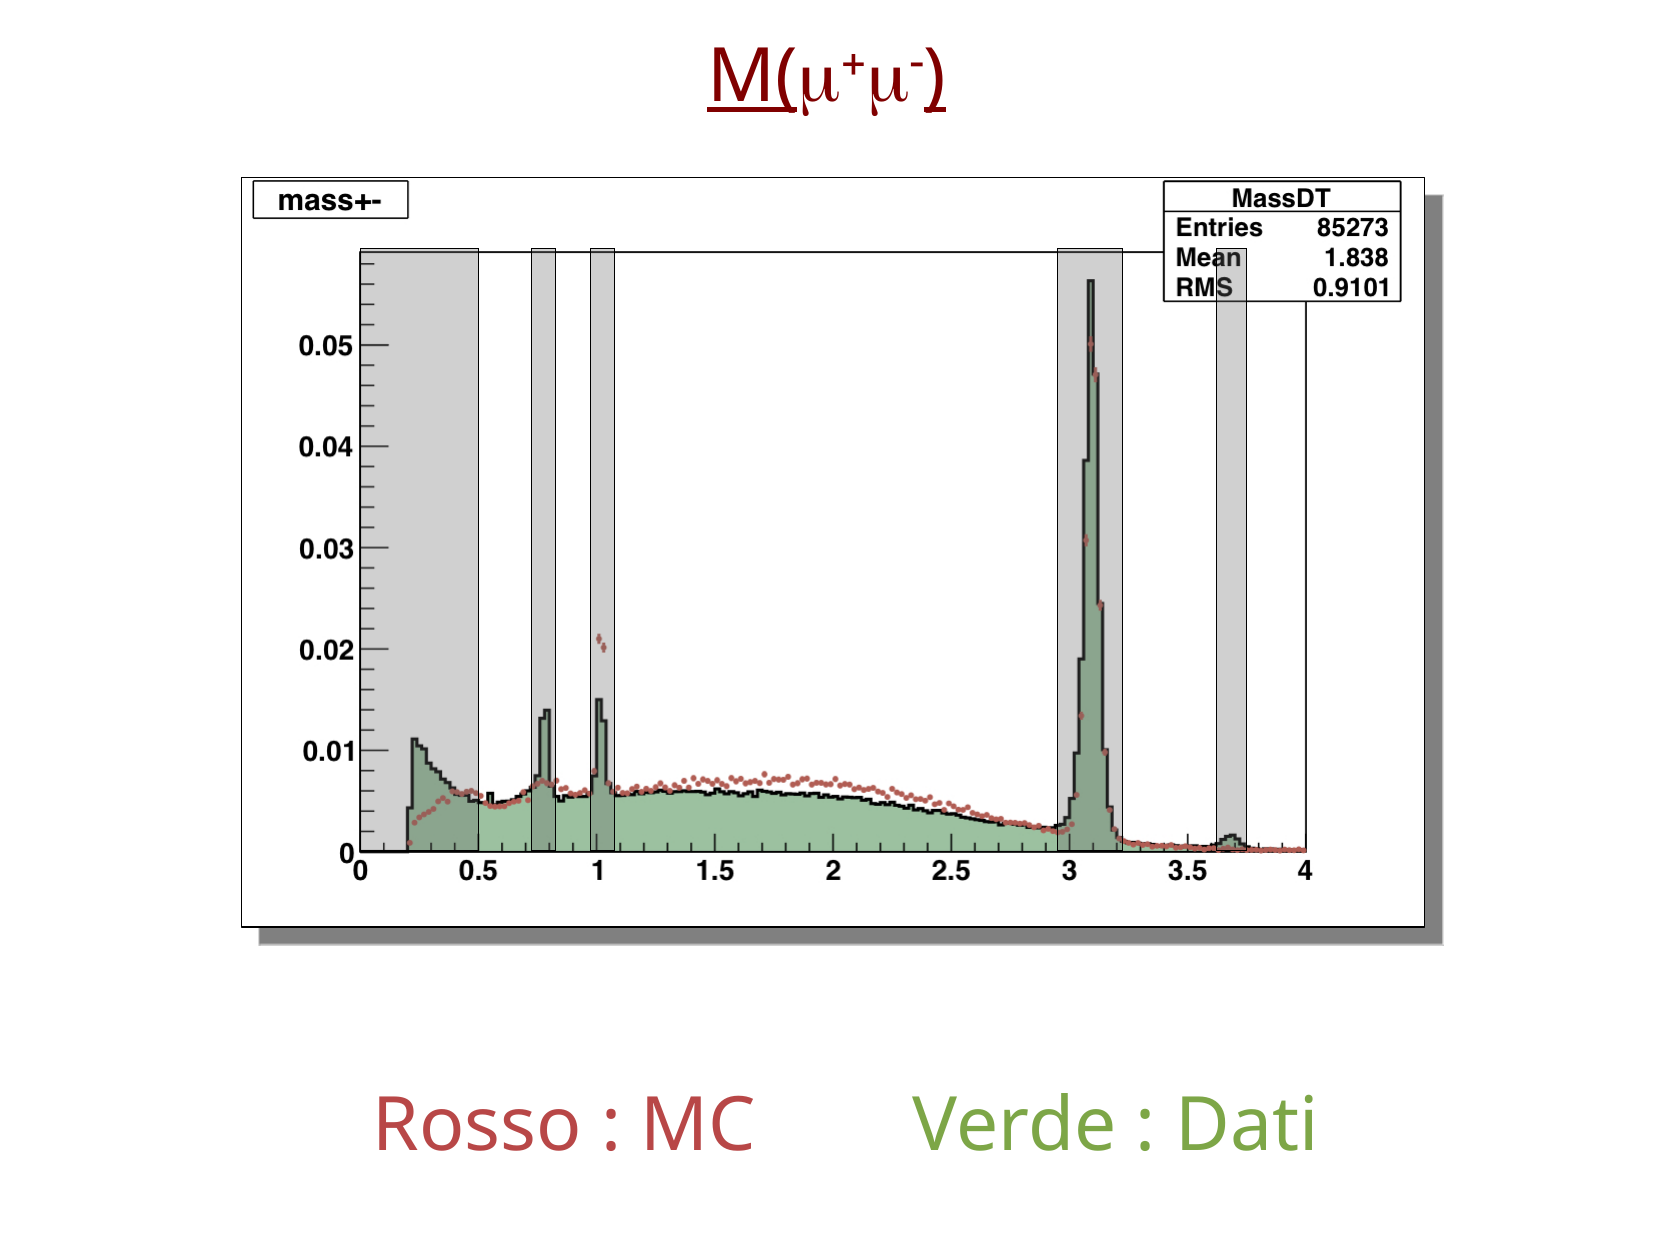

# M(m+m-)
Rosso : MC Verde : Dati